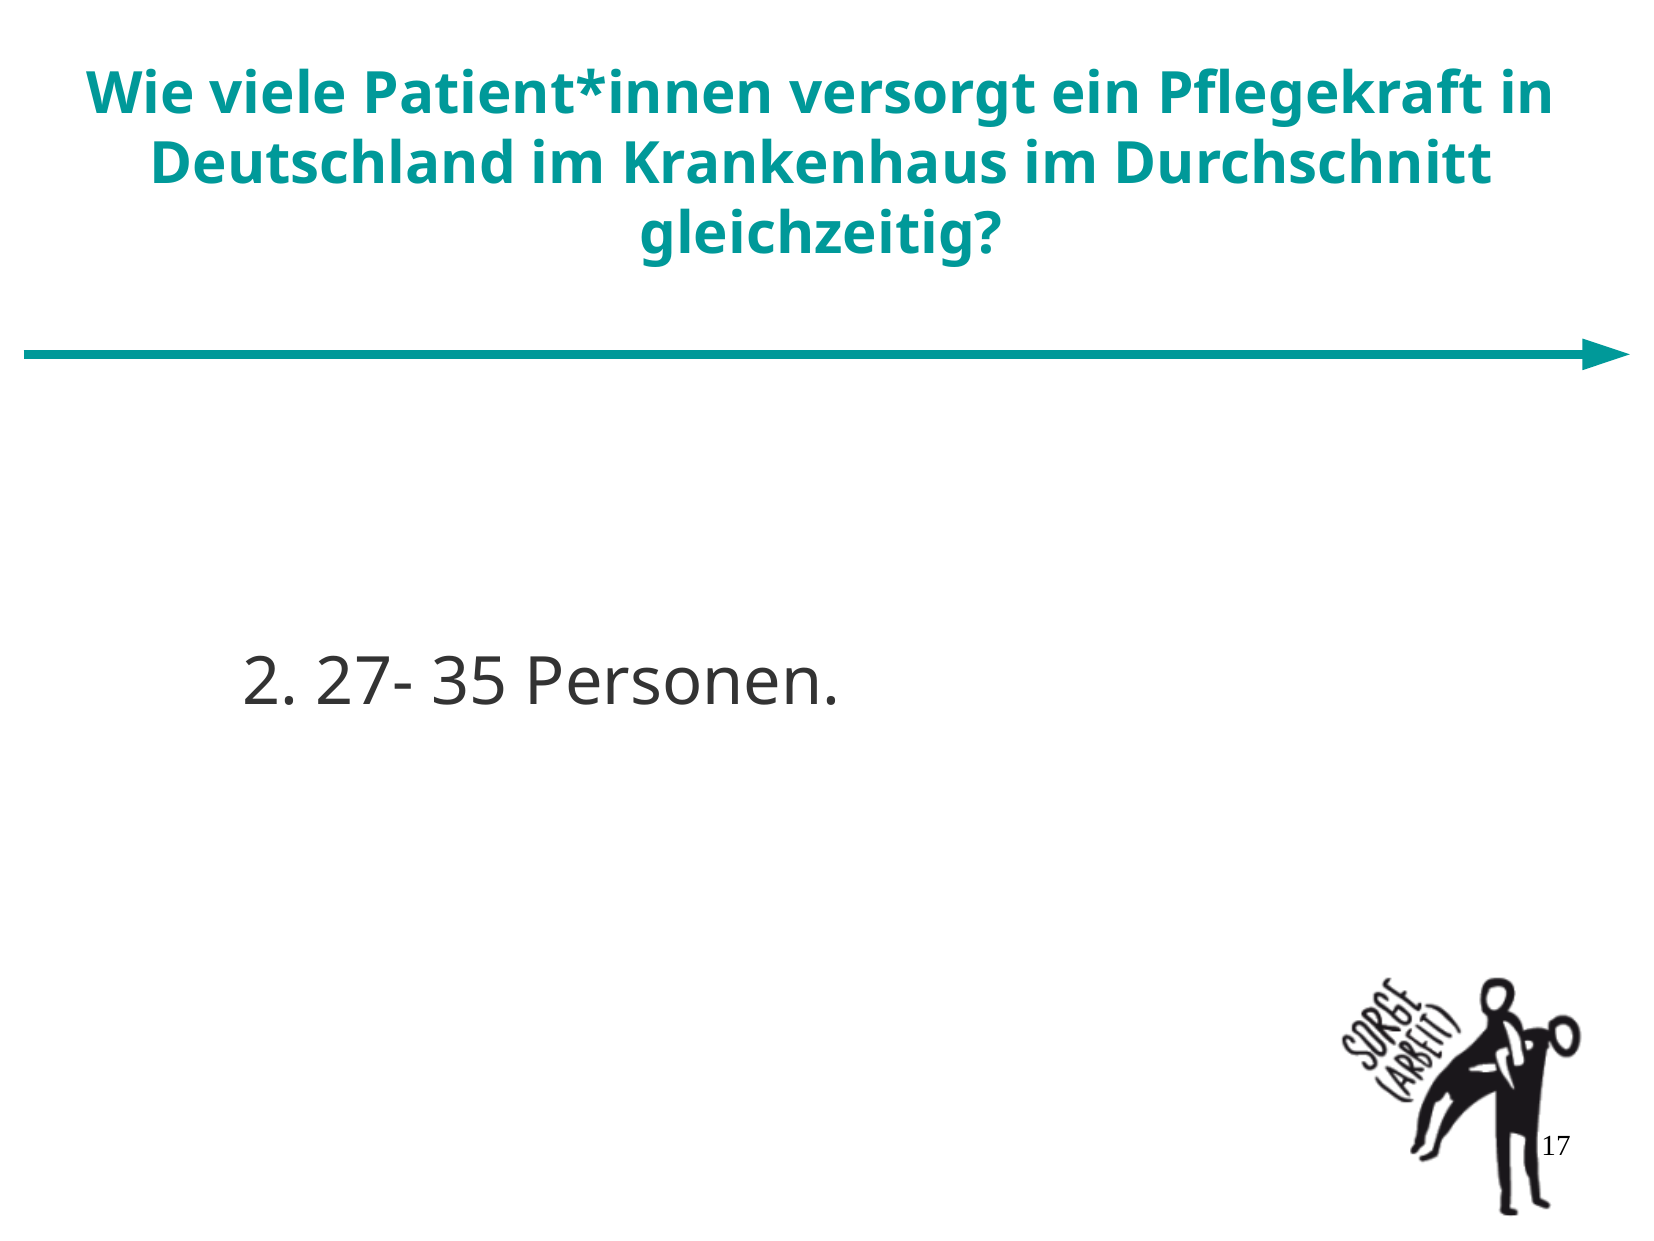

# Wie viele Patient*innen versorgt ein Pflegekraft in Deutschland im Krankenhaus im Durchschnitt gleichzeitig?
2. 27- 35 Personen.
17